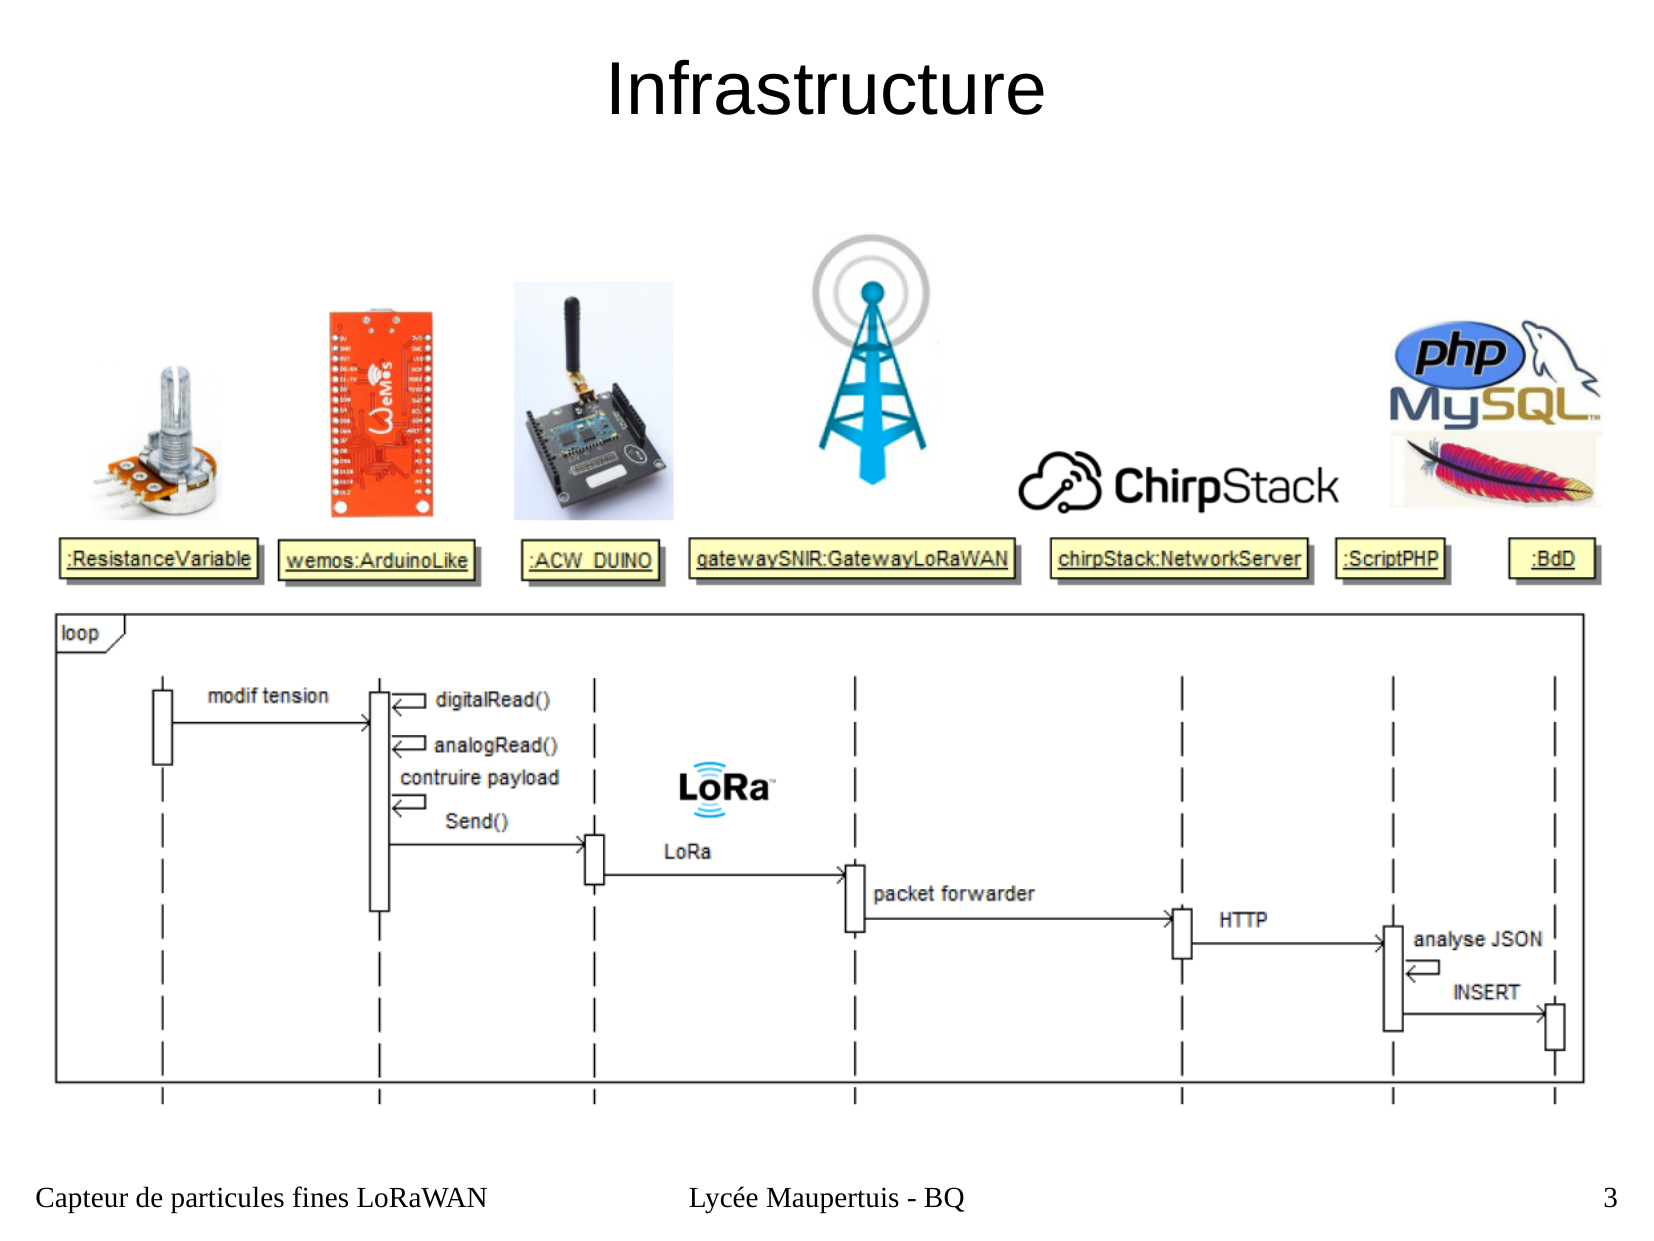

# Infrastructure
Capteur de particules fines LoRaWAN
Lycée Maupertuis - BQ
3